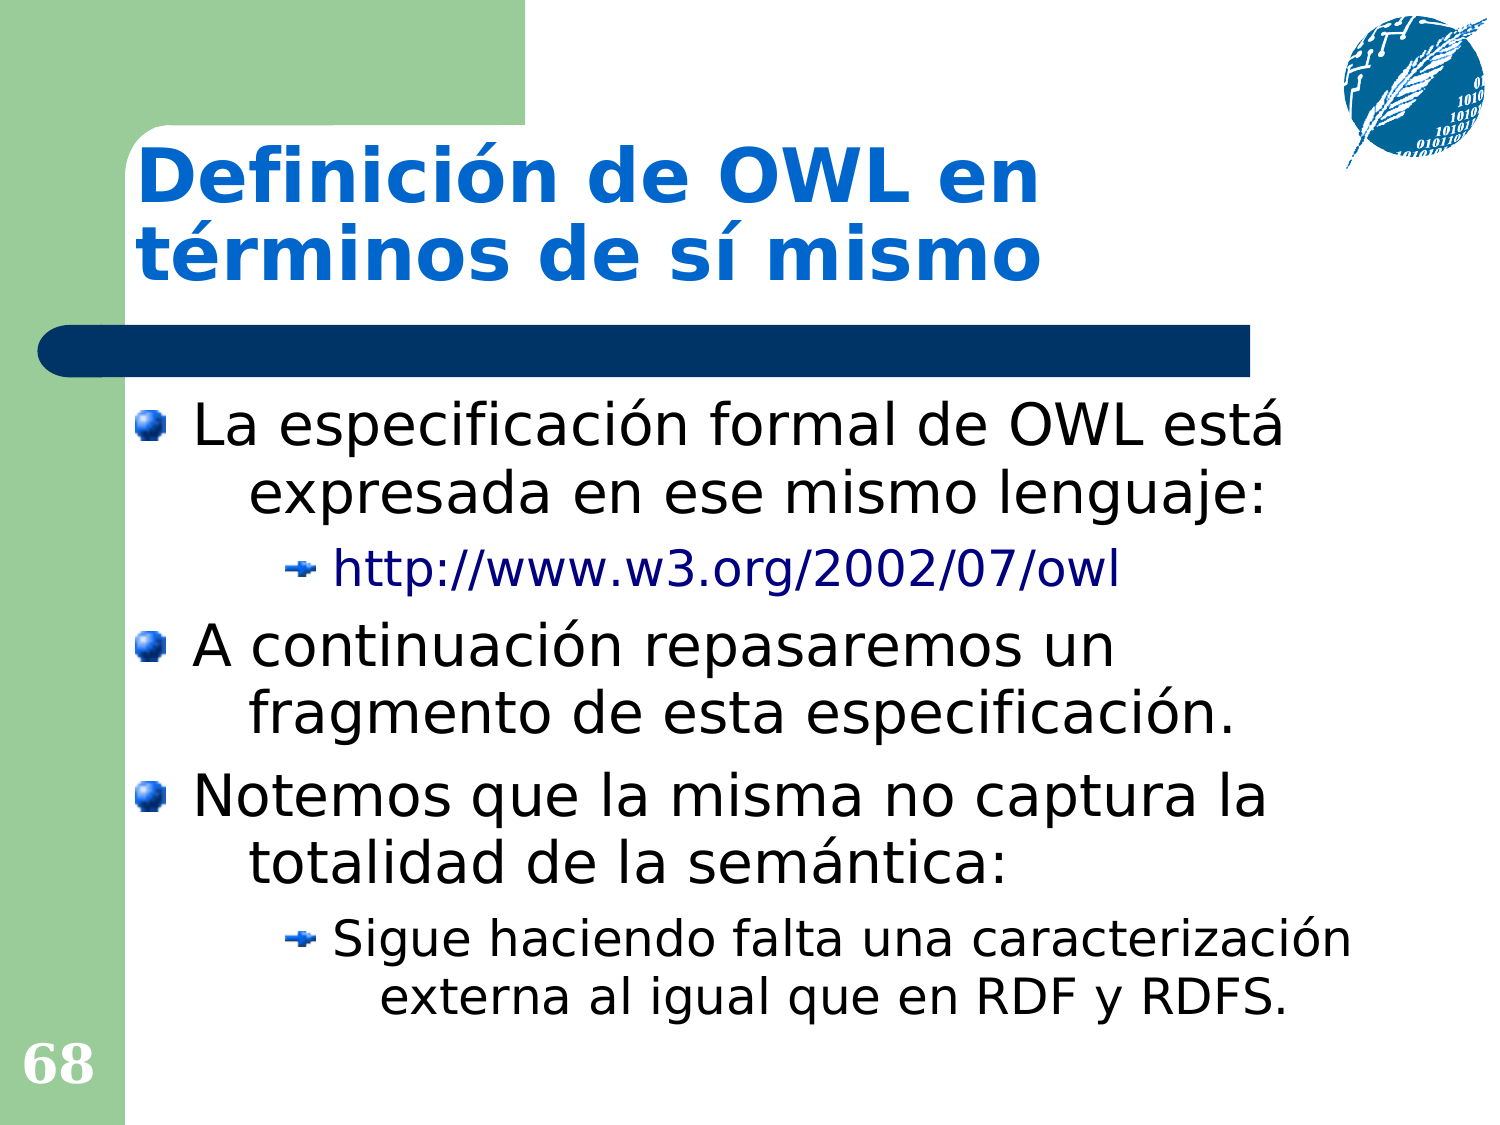

# Definición de OWL en términos de sí mismo
La especificación formal de OWL está expresada en ese mismo lenguaje:
http://www.w3.org/2002/07/owl
A continuación repasaremos un fragmento de esta especificación.
Notemos que la misma no captura la totalidad de la semántica:
Sigue haciendo falta una caracterización externa al igual que en RDF y RDFS.
68